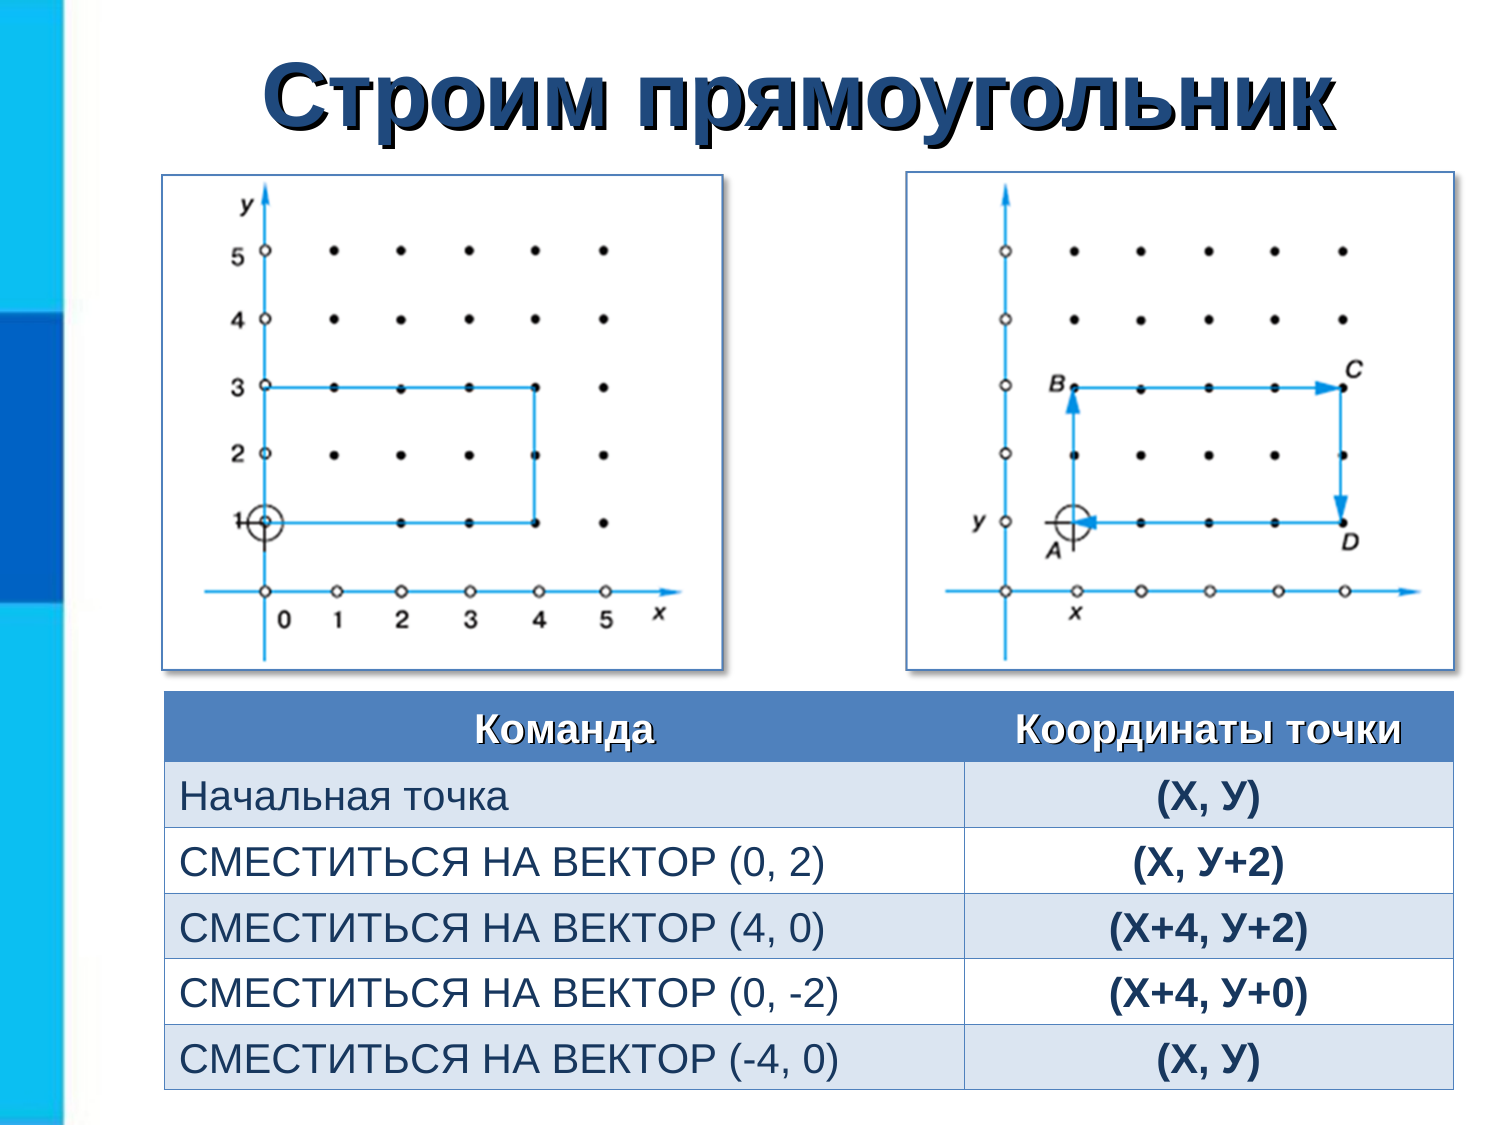

# Строим прямоугольник
| Команда | Координаты точки |
| --- | --- |
| Начальная точка | (Х, У) |
| СМЕСТИТЬСЯ НА ВЕКТОР (0, 2) | (Х, У+2) |
| СМЕСТИТЬСЯ НА ВЕКТОР (4, 0) | (Х+4, У+2) |
| СМЕСТИТЬСЯ НА ВЕКТОР (0, -2) | (Х+4, У+0) |
| СМЕСТИТЬСЯ НА ВЕКТОР (-4, 0) | (Х, У) |